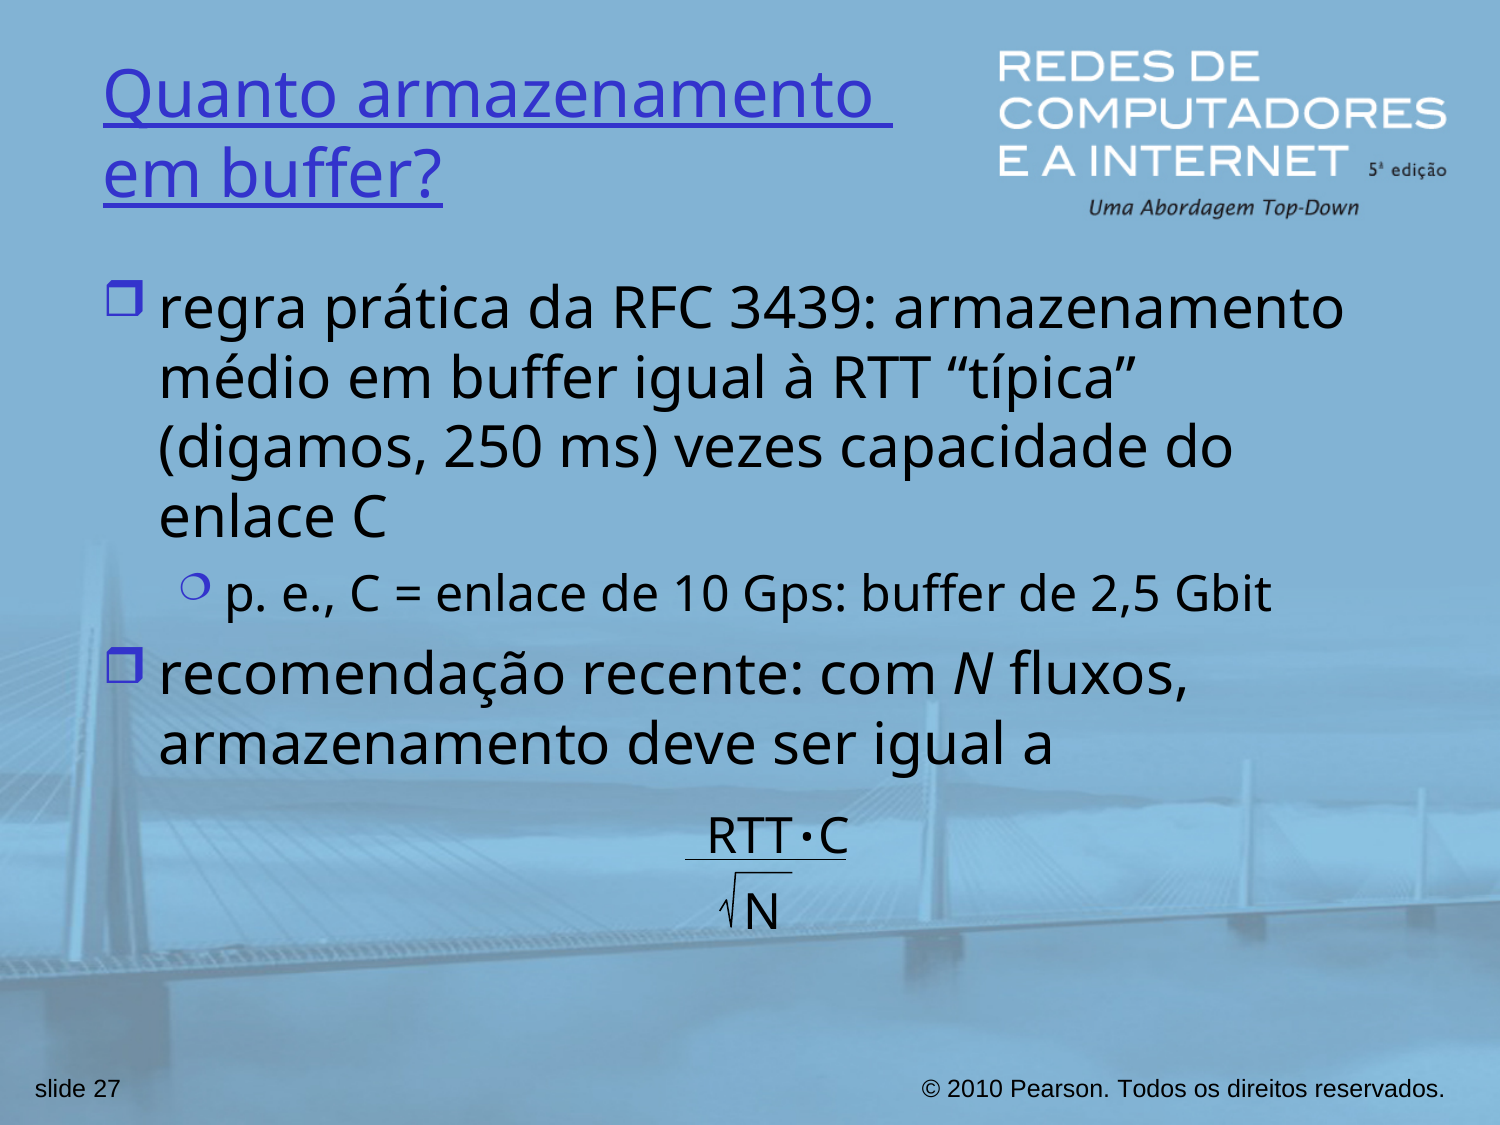

# Quanto armazenamento em buffer?
regra prática da RFC 3439: armazenamento médio em buffer igual à RTT “típica” (digamos, 250 ms) vezes capacidade do enlace C
p. e., C = enlace de 10 Gps: buffer de 2,5 Gbit
recomendação recente: com N fluxos, armazenamento deve ser igual a
.
RTT C
N